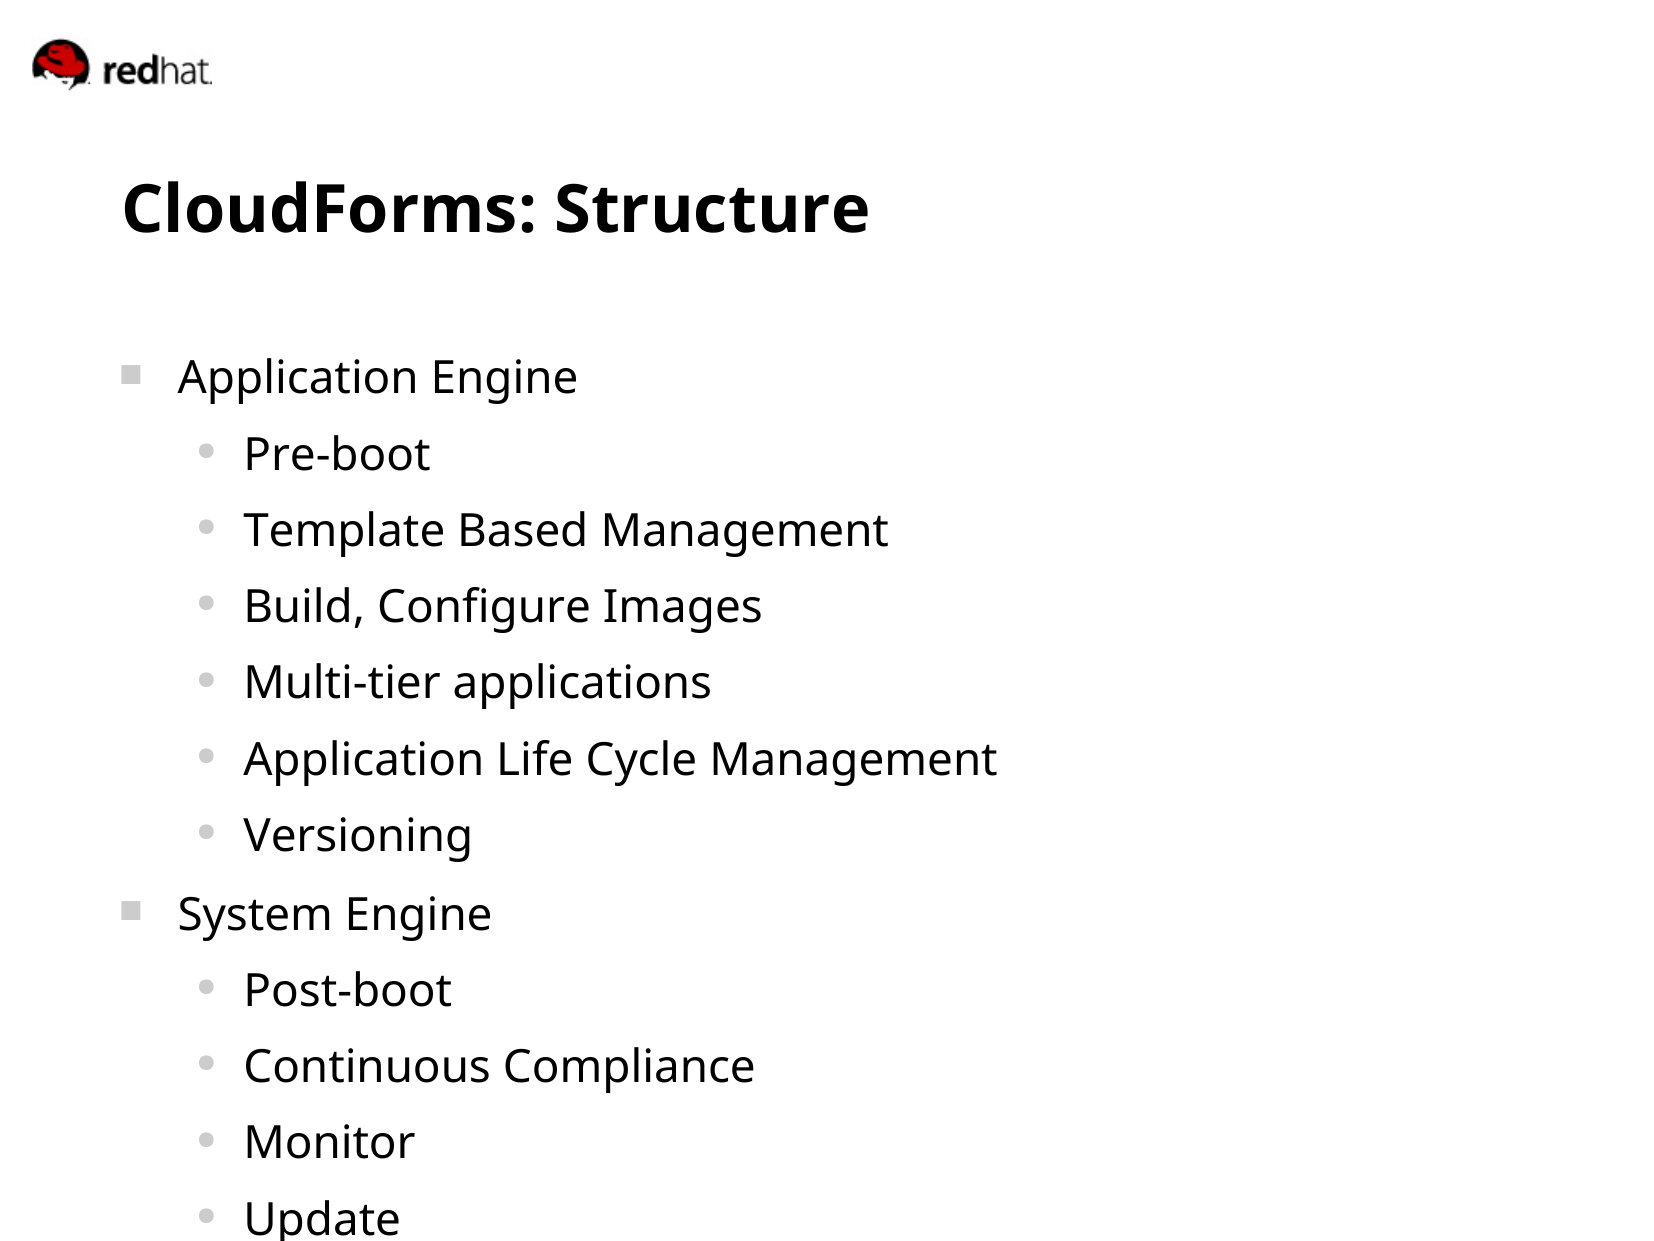

# CloudForms: Structure
Application Engine
Pre-boot
Template Based Management
Build, Configure Images
Multi-tier applications
Application Life Cycle Management
Versioning
System Engine
Post-boot
Continuous Compliance
Monitor
Update